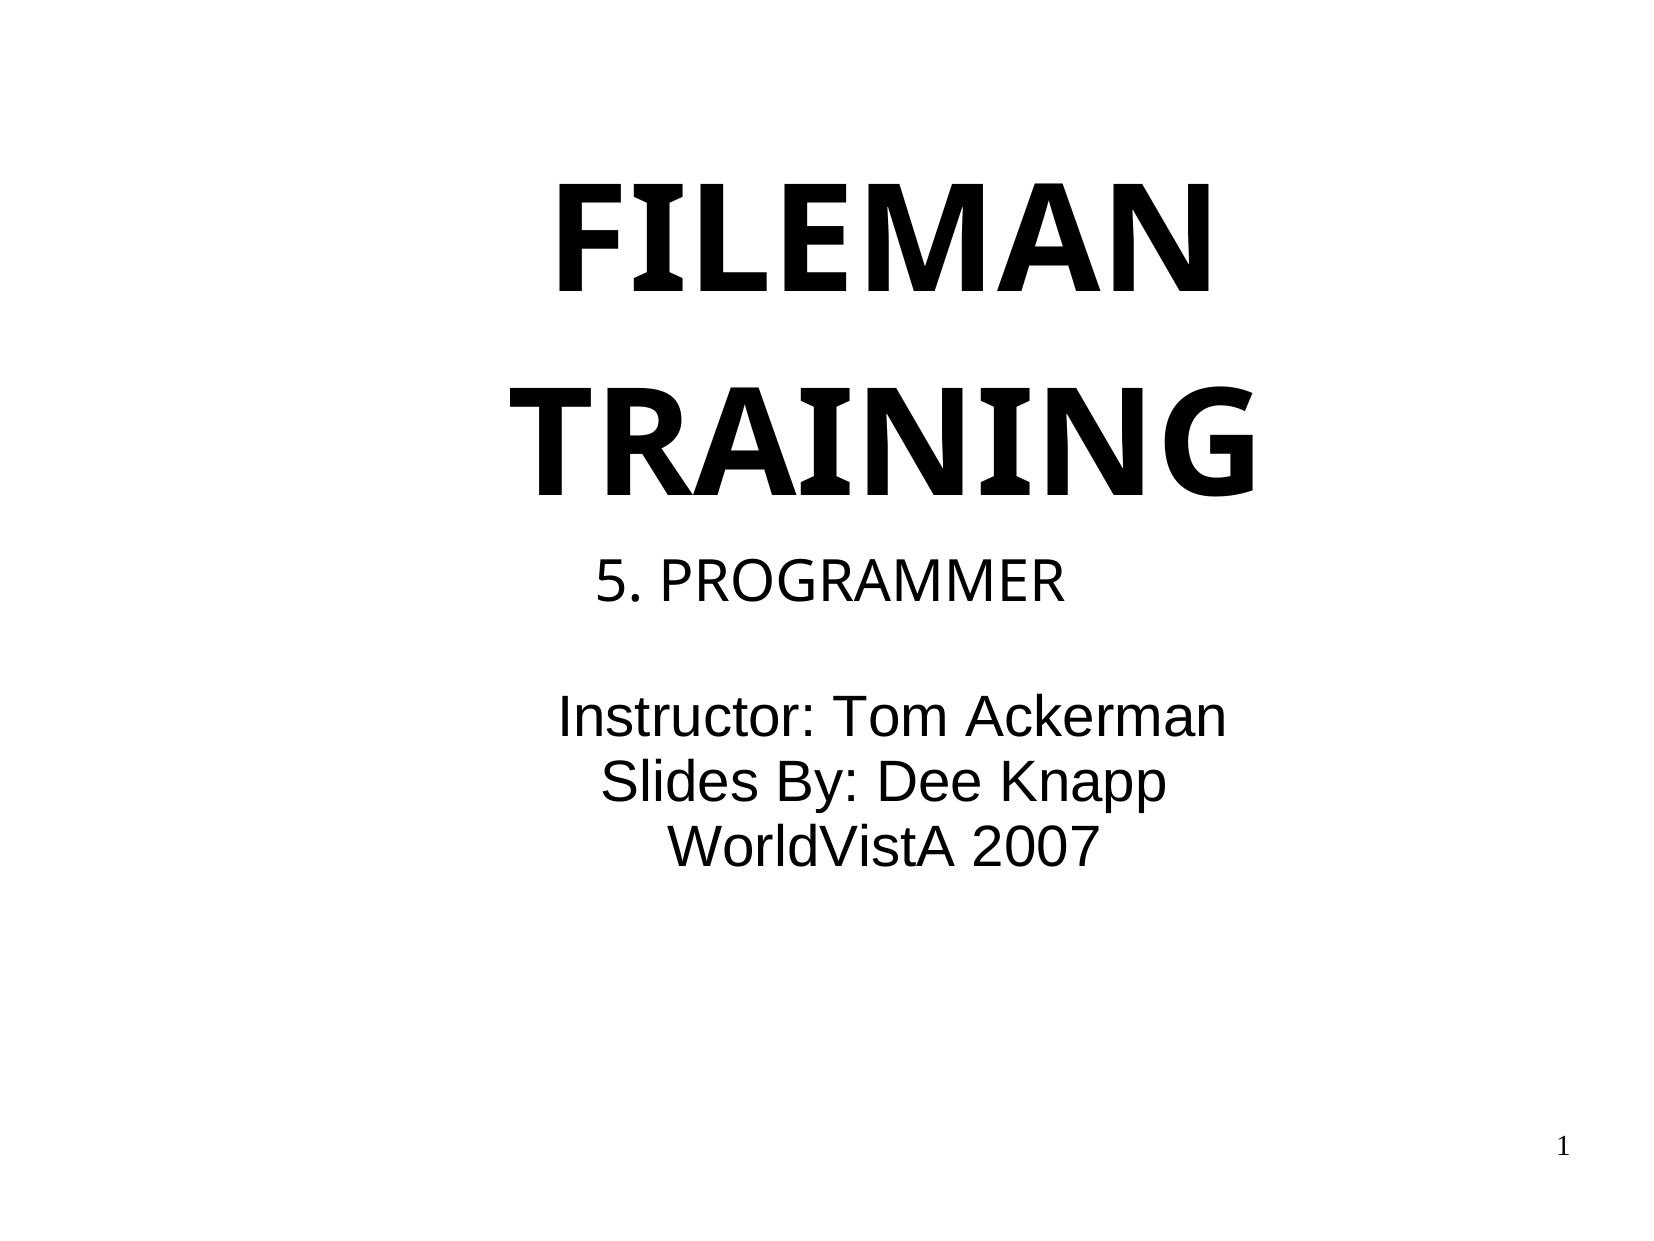

FILEMAN
 TRAINING
5. PROGRAMMER
 Instructor: Tom Ackerman
Slides By: Dee Knapp
WorldVistA 2007
1